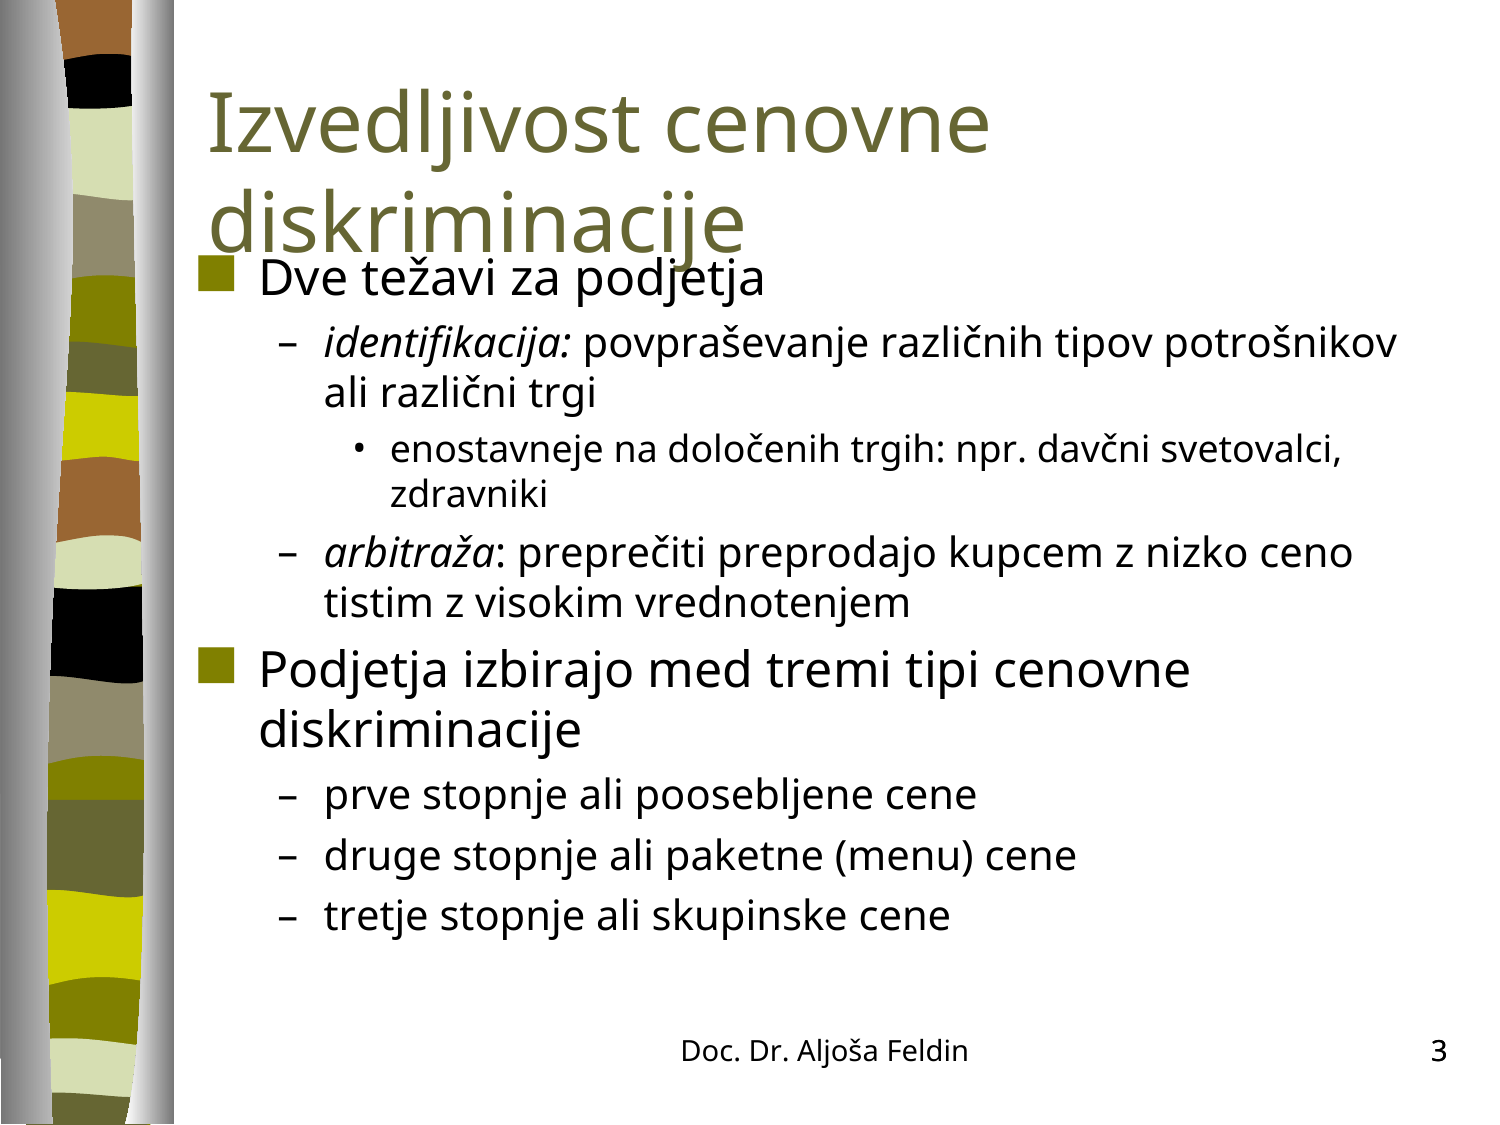

Izvedljivost cenovne diskriminacije
Dve težavi za podjetja
identifikacija: povpraševanje različnih tipov potrošnikov ali različni trgi
enostavneje na določenih trgih: npr. davčni svetovalci, zdravniki
arbitraža: preprečiti preprodajo kupcem z nizko ceno tistim z visokim vrednotenjem
Podjetja izbirajo med tremi tipi cenovne diskriminacije
prve stopnje ali poosebljene cene
druge stopnje ali paketne (menu) cene
tretje stopnje ali skupinske cene
Doc. Dr. Aljoša Feldin